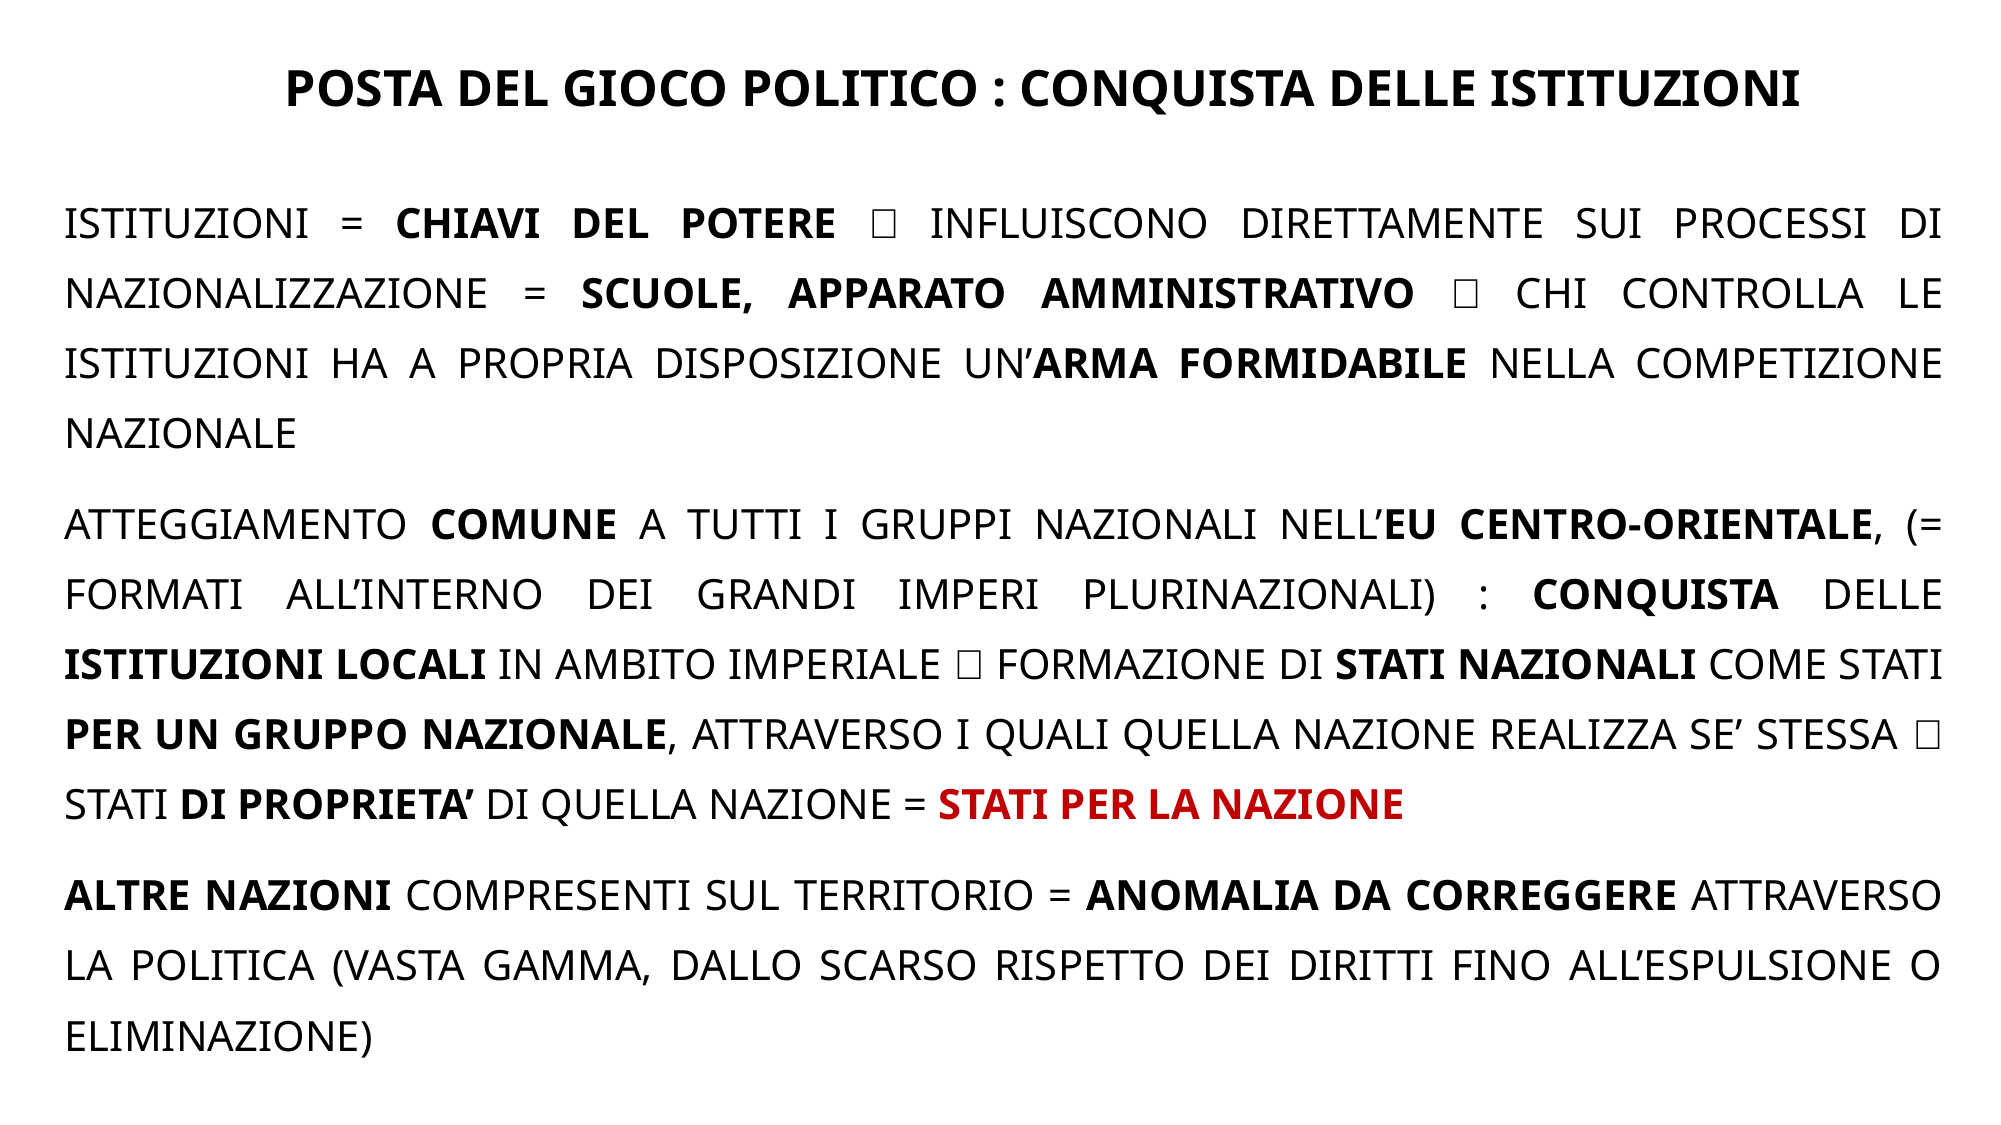

# posta del gioco politico : conquista delle istituzioni
ISTITUZIONI = chiavI del potere  influiscono direttamente sui processi di nazionalizzazione = scuole, apparato amministrativo  chi controlla le istituzioni ha a propria disposizione un’arma formidabile nella competizione nazionale
atteggiamento comune a tutti i gruppi nazionali nell’eu centro-orientale, (= formati all’interno dei grandi imperi plurinazionali) : conquista delle istituzioni locali in ambito imperiale  formazione di stati nazionali come stati per un GRUPPO NAZIONALE, attraverso i quali QUELLA NAZIONE realizza se’ stessa  stati di proprieta’ di quellA NAZIONE = STATI PER LA NAZIONE
altre NAZIONI compresenti sul territorio = anomalia da correggere attraverso la politica (vasta gamma, dallo scarso rispetto dei diritti fino all’espulsione o eliminazione)